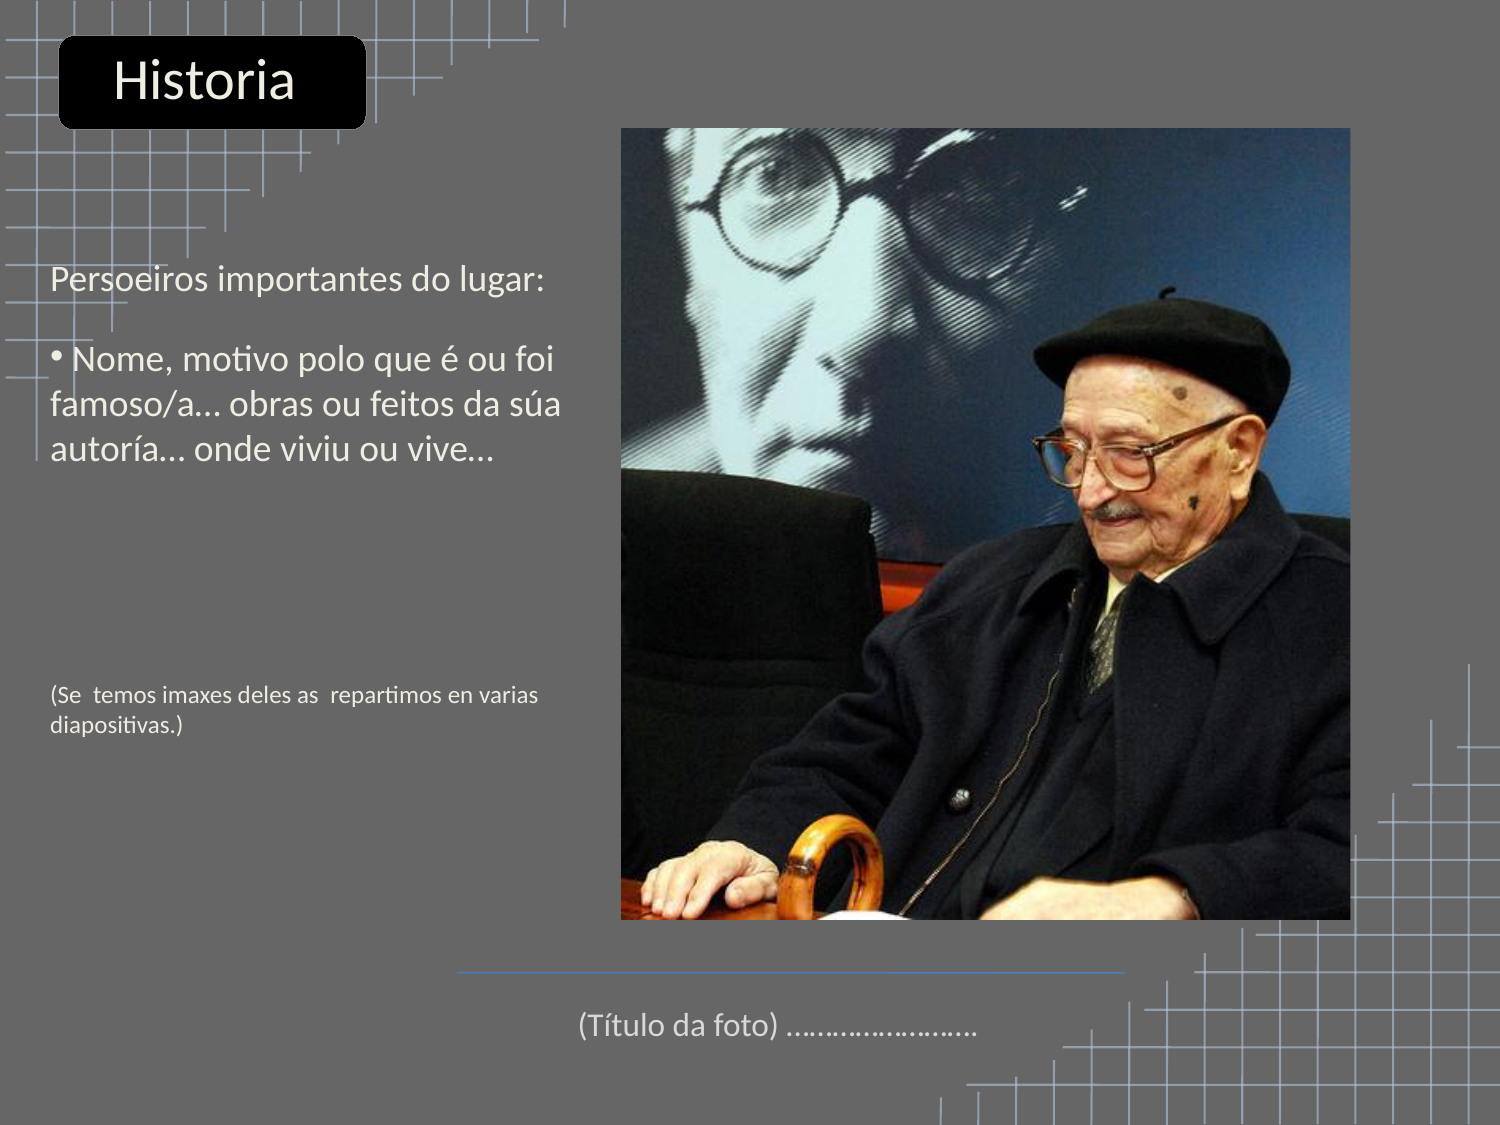

# Historia
Persoeiros importantes do lugar:
 Nome, motivo polo que é ou foi famoso/a… obras ou feitos da súa autoría… onde viviu ou vive…
(Se temos imaxes deles as repartimos en varias diapositivas.)
(Título da foto) …………………….